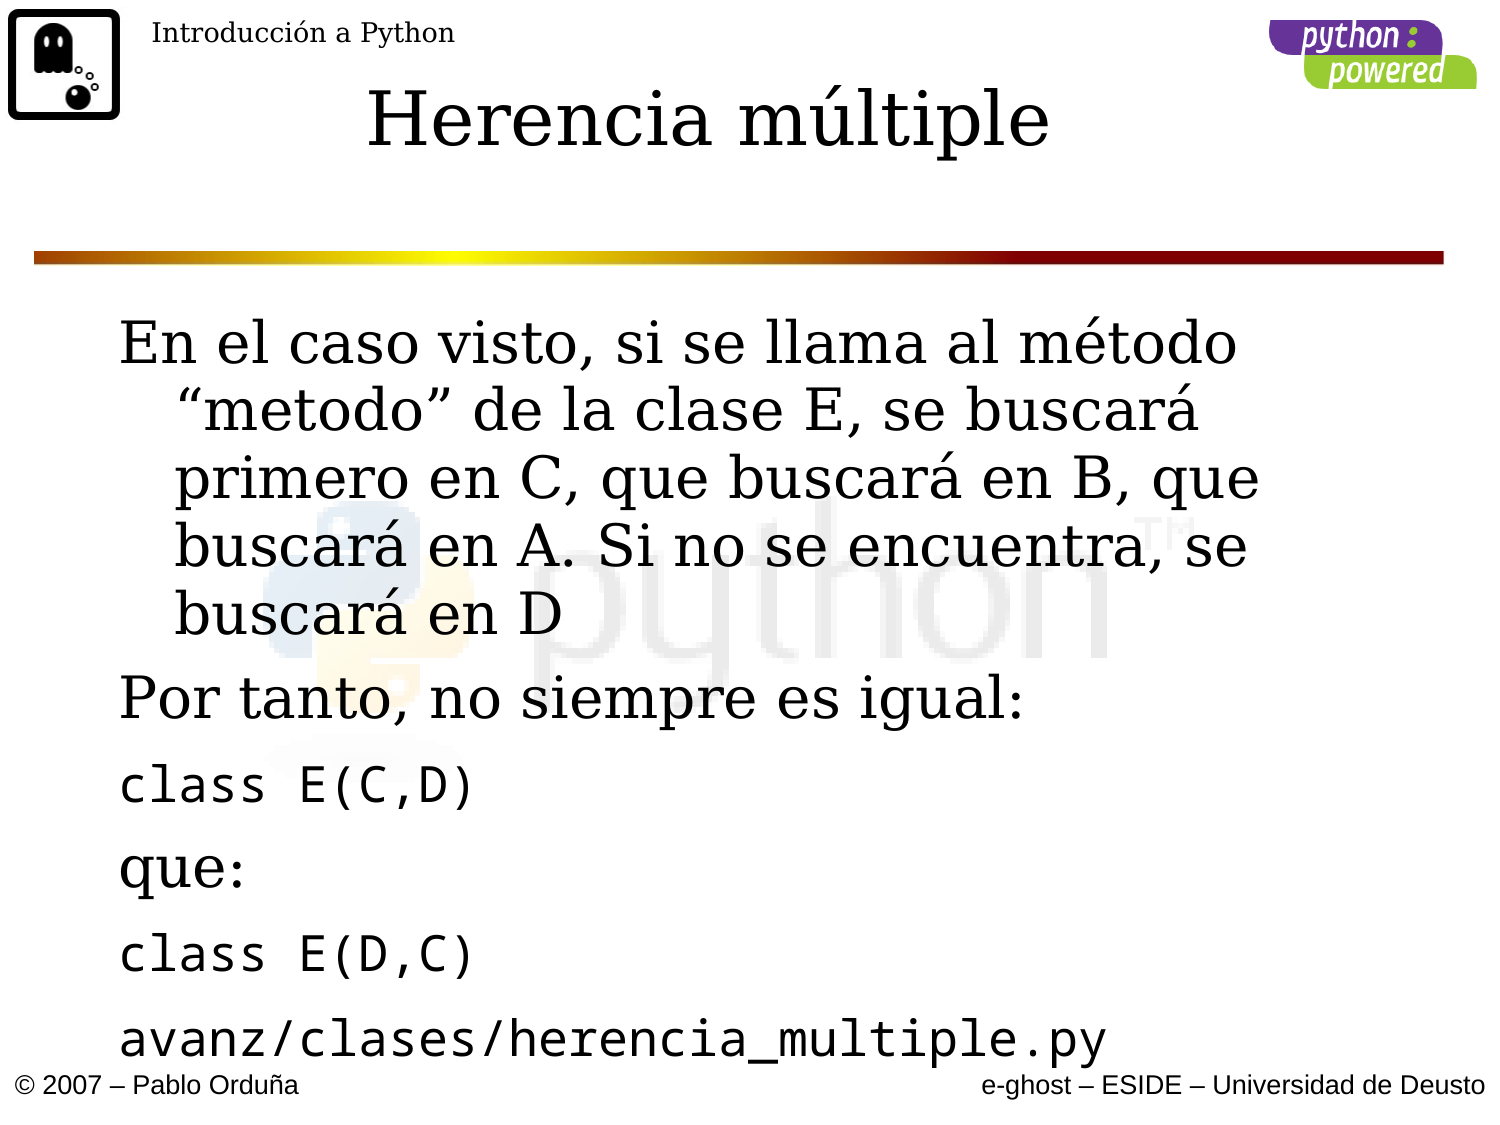

# Herencia múltiple
En el caso visto, si se llama al método “metodo” de la clase E, se buscará primero en C, que buscará en B, que buscará en A. Si no se encuentra, se buscará en D
Por tanto, no siempre es igual:
class E(C,D)
que:
class E(D,C)
avanz/clases/herencia_multiple.py